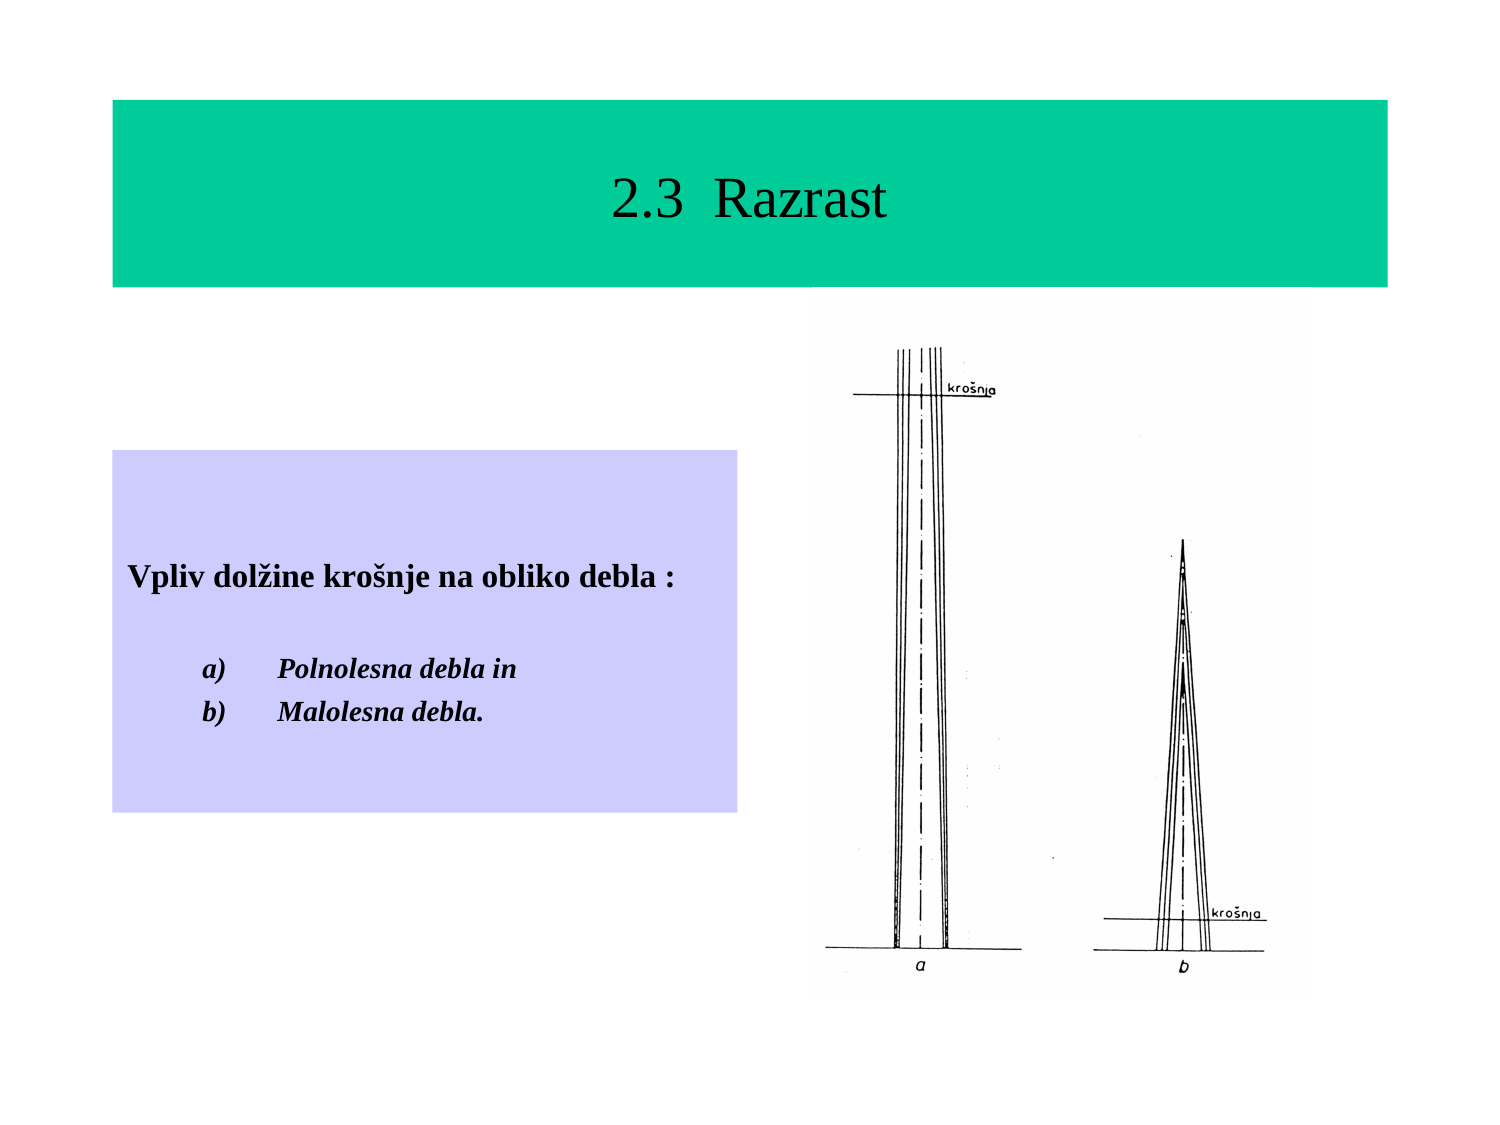

# 2.3 Razrast
Vpliv dolžine krošnje na obliko debla :
Polnolesna debla in
Malolesna debla.